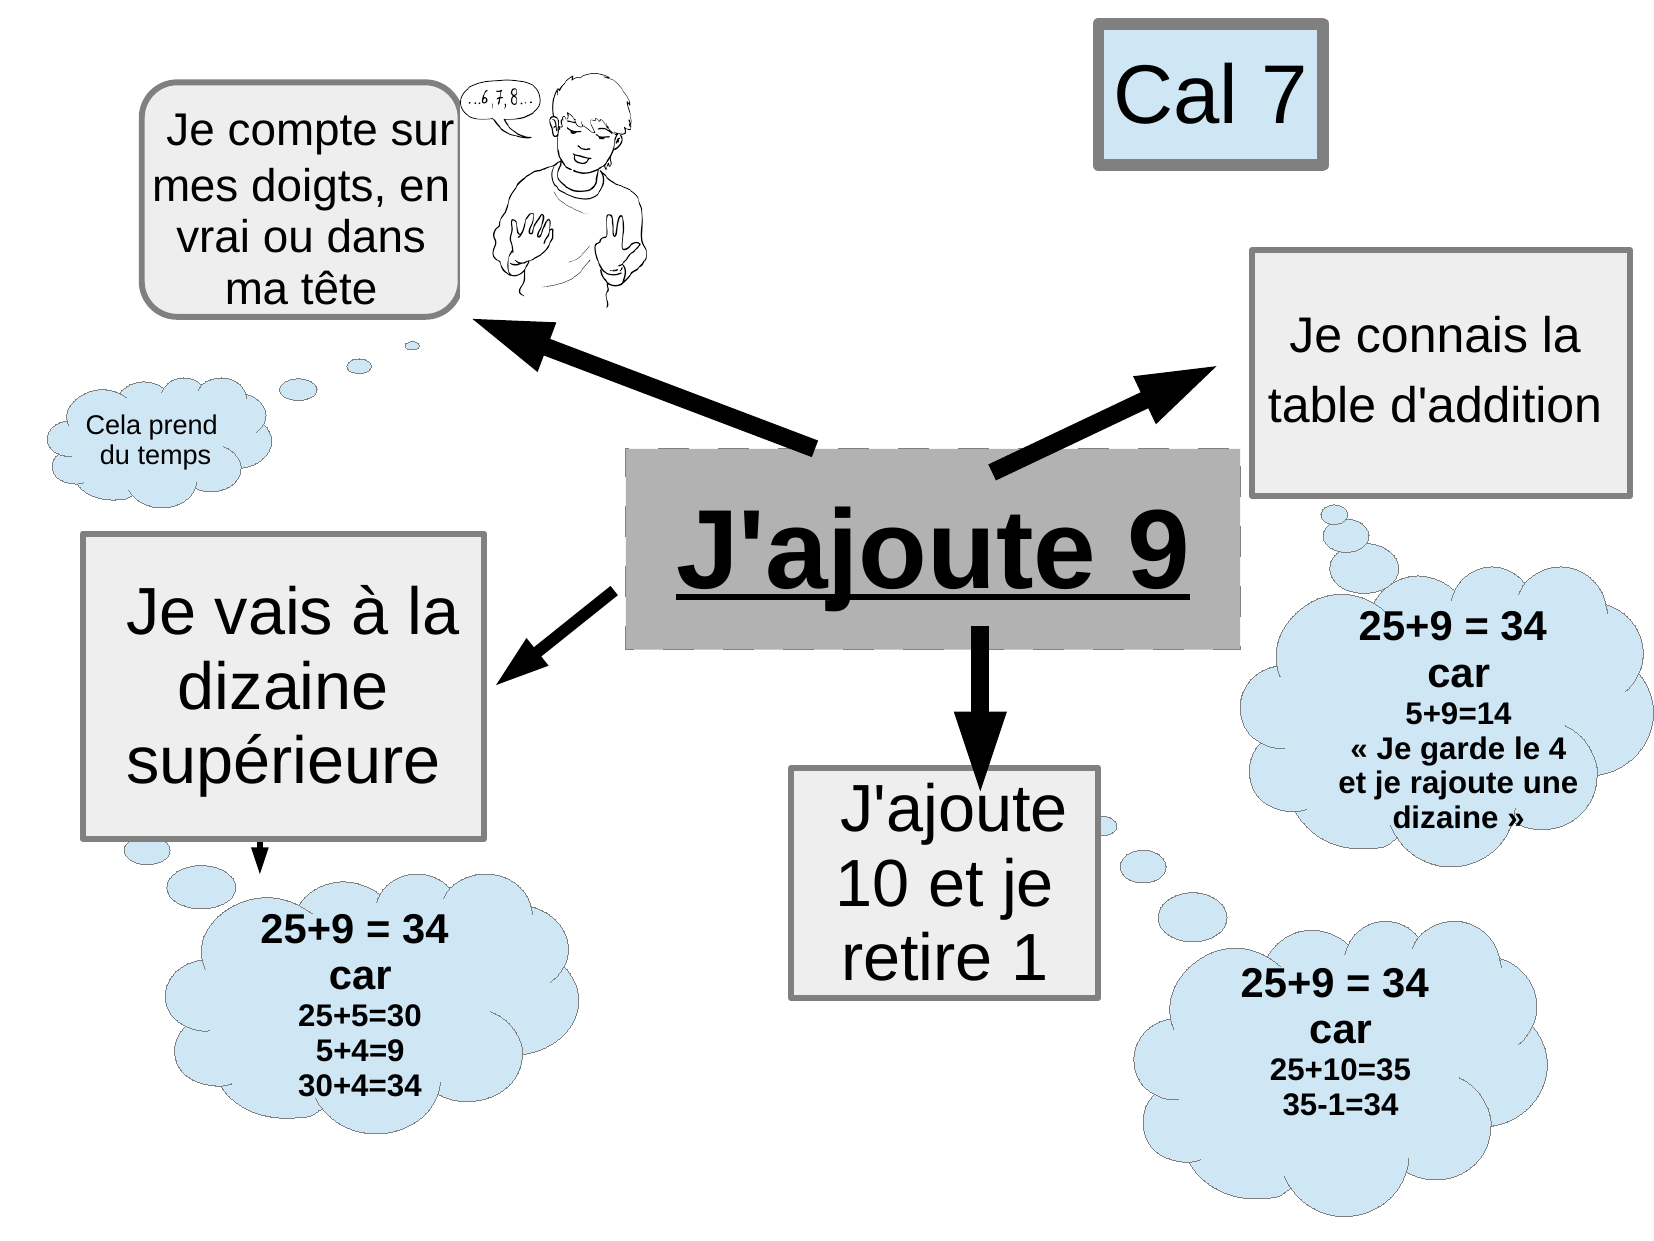

Cal 7
 Je compte sur mes doigts, en vrai ou dans ma tête
Je connais la table d'addition
Cela prend
 du temps
# J'ajoute 9
 Je vais à la dizaine supérieure
25+9 = 34
car
5+9=14
« Je garde le 4 et je rajoute une dizaine »
 J'ajoute 10 et je retire 1
25+9 = 34
car
25+5=30
5+4=9
30+4=34
25+9 = 34
car
25+10=35
35-1=34